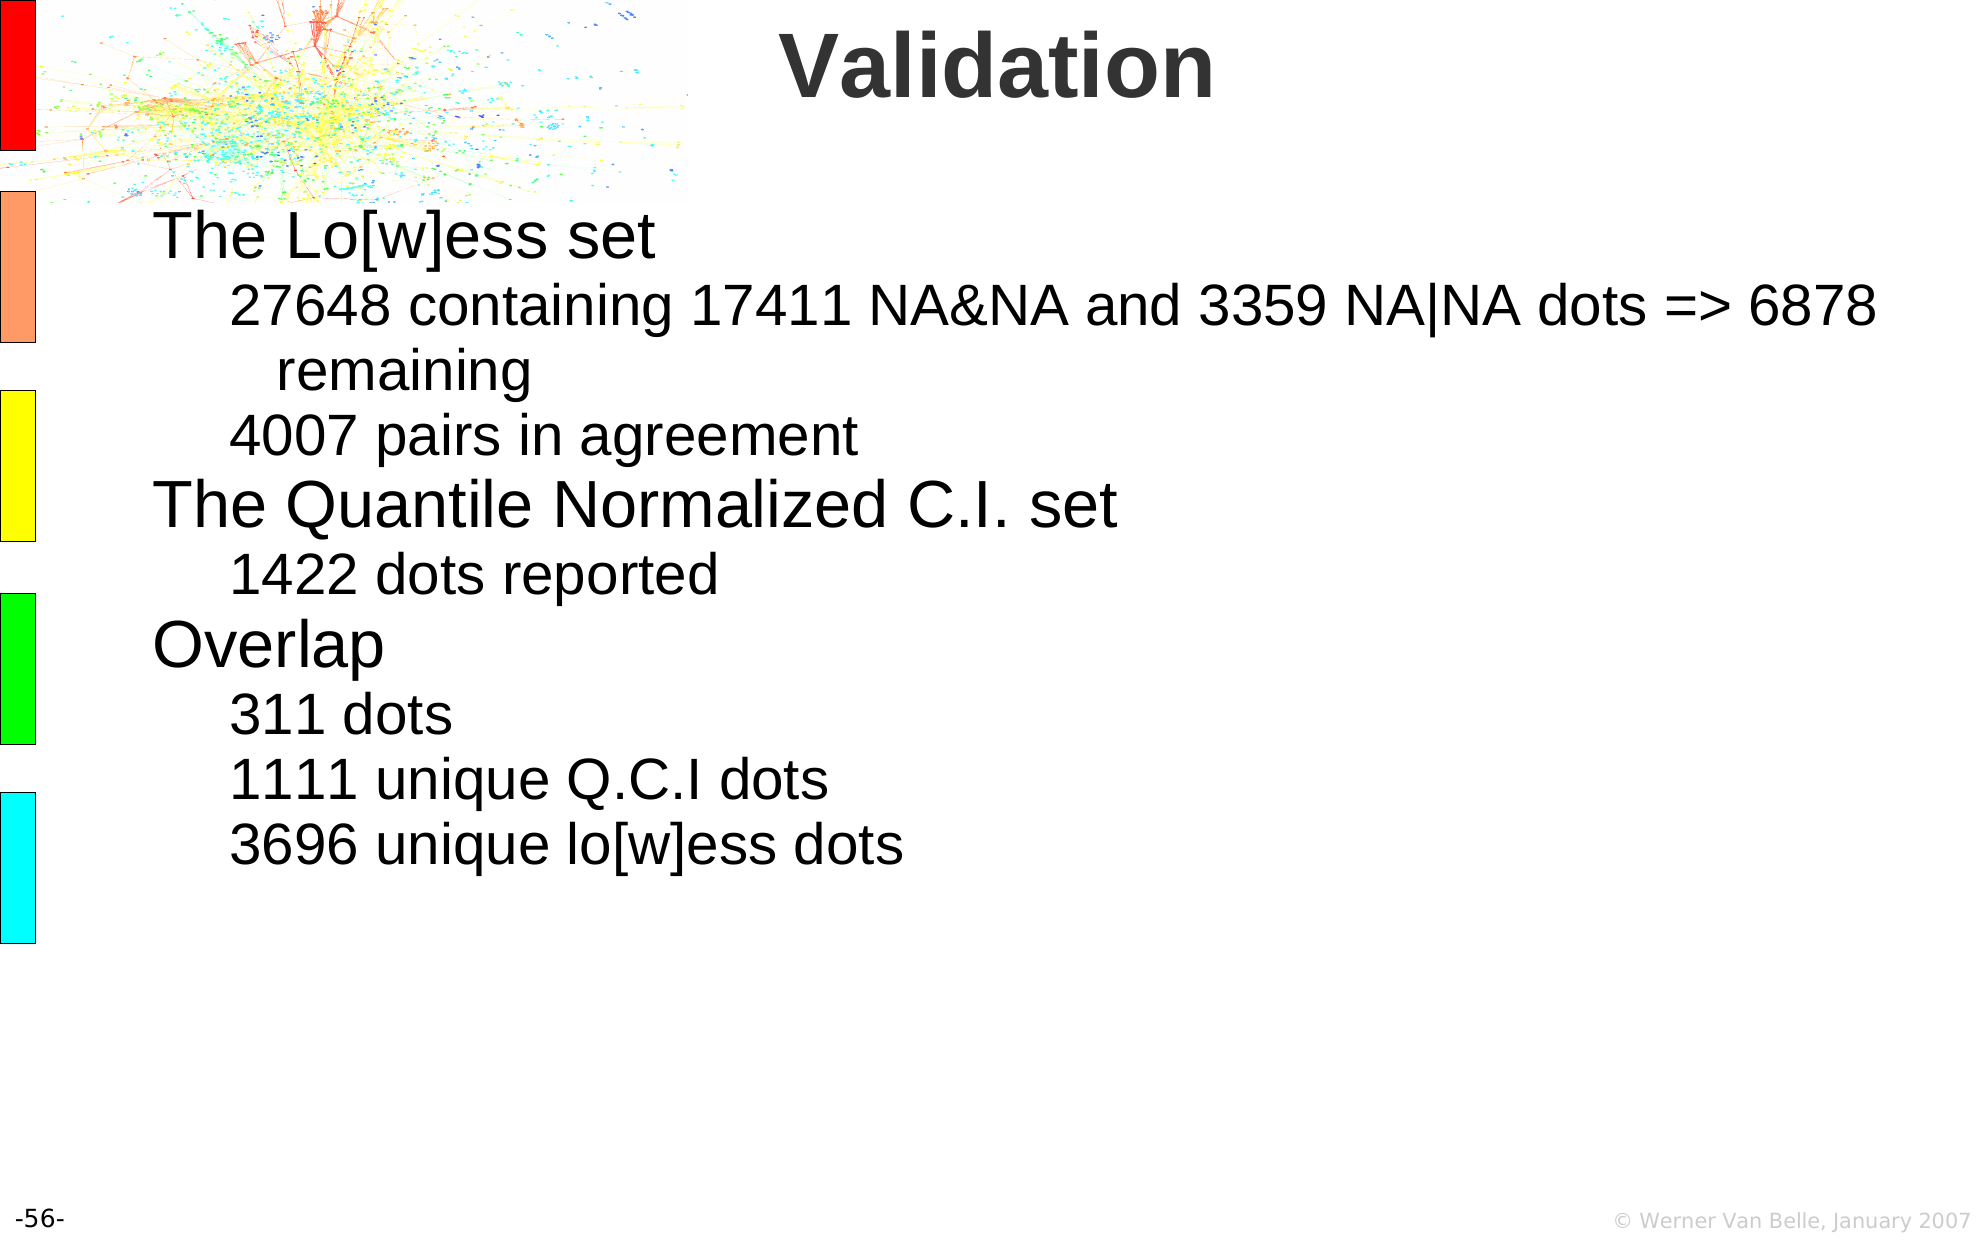

# Validation
The Lo[w]ess set
27648 containing 17411 NA&NA and 3359 NA|NA dots => 6878 remaining
4007 pairs in agreement
The Quantile Normalized C.I. set
1422 dots reported
Overlap
311 dots
1111 unique Q.C.I dots
3696 unique lo[w]ess dots